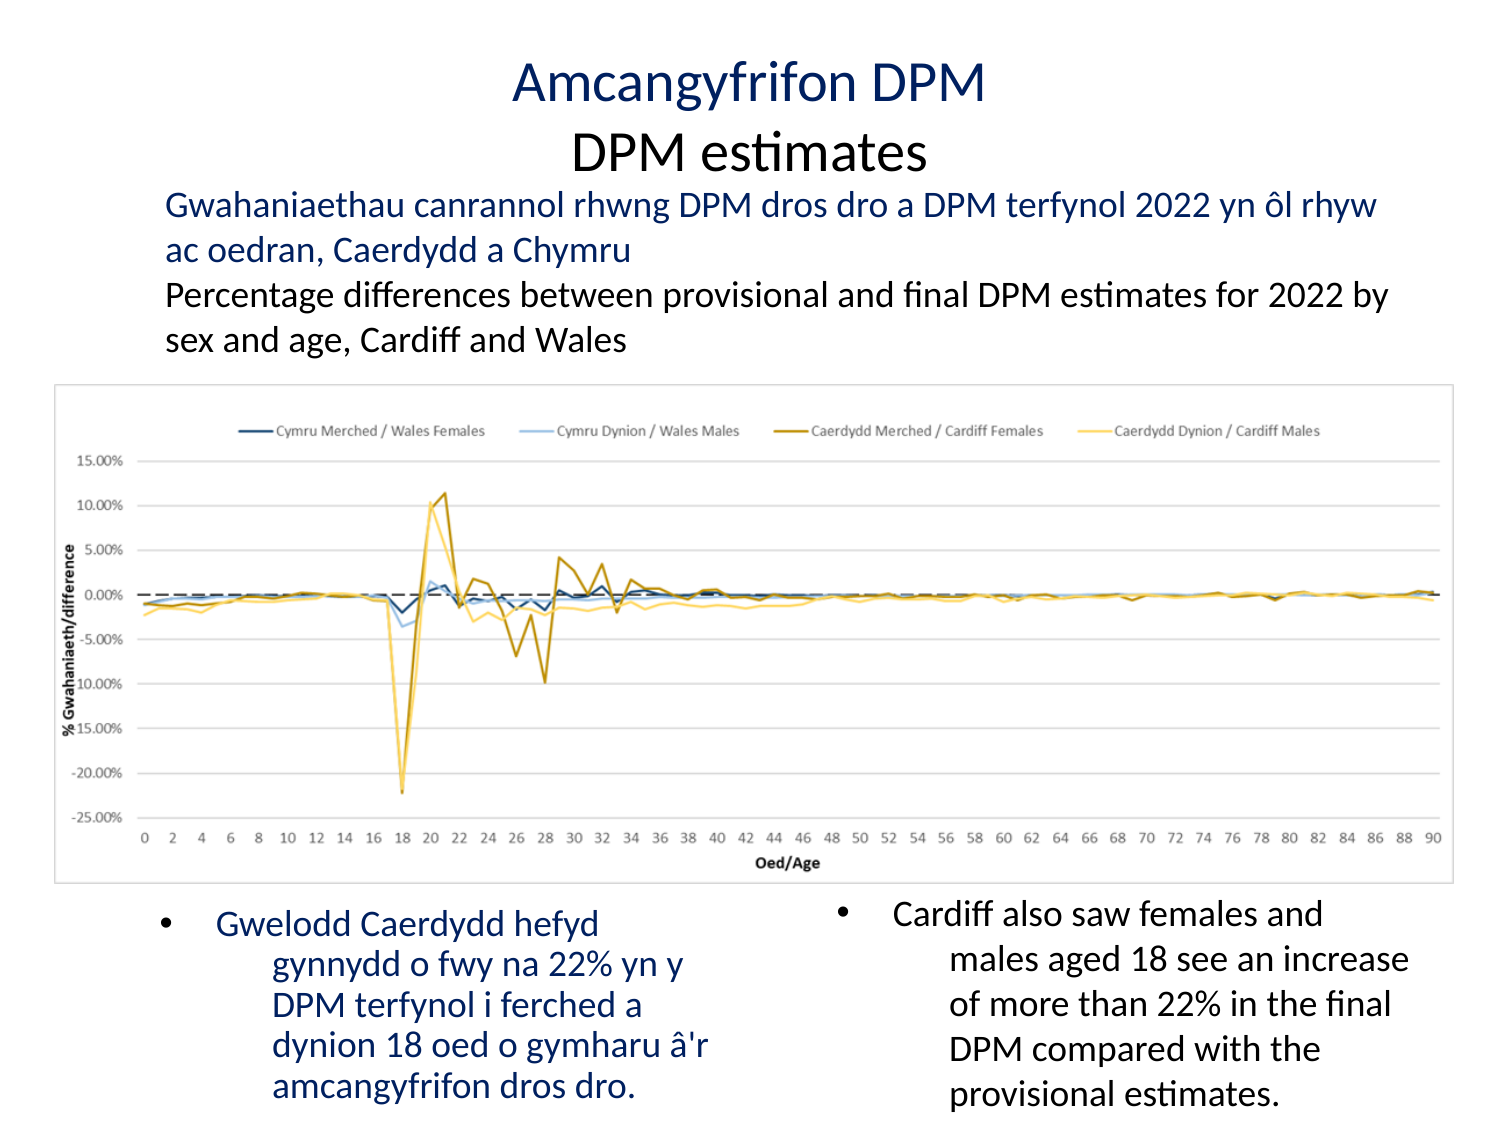

Amcangyfrifon DPM
DPM estimates
Gwahaniaethau canrannol rhwng DPM dros dro a DPM terfynol 2022 yn ôl rhyw ac oedran, Caerdydd a Chymru
Percentage differences between provisional and final DPM estimates for 2022 by sex and age, Cardiff and Wales
# Cardiff also saw females and males aged 18 see an increase of more than 22% in the final DPM compared with the provisional estimates.
Gwelodd Caerdydd hefyd gynnydd o fwy na 22% yn y DPM terfynol i ferched a dynion 18 oed o gymharu â'r amcangyfrifon dros dro.